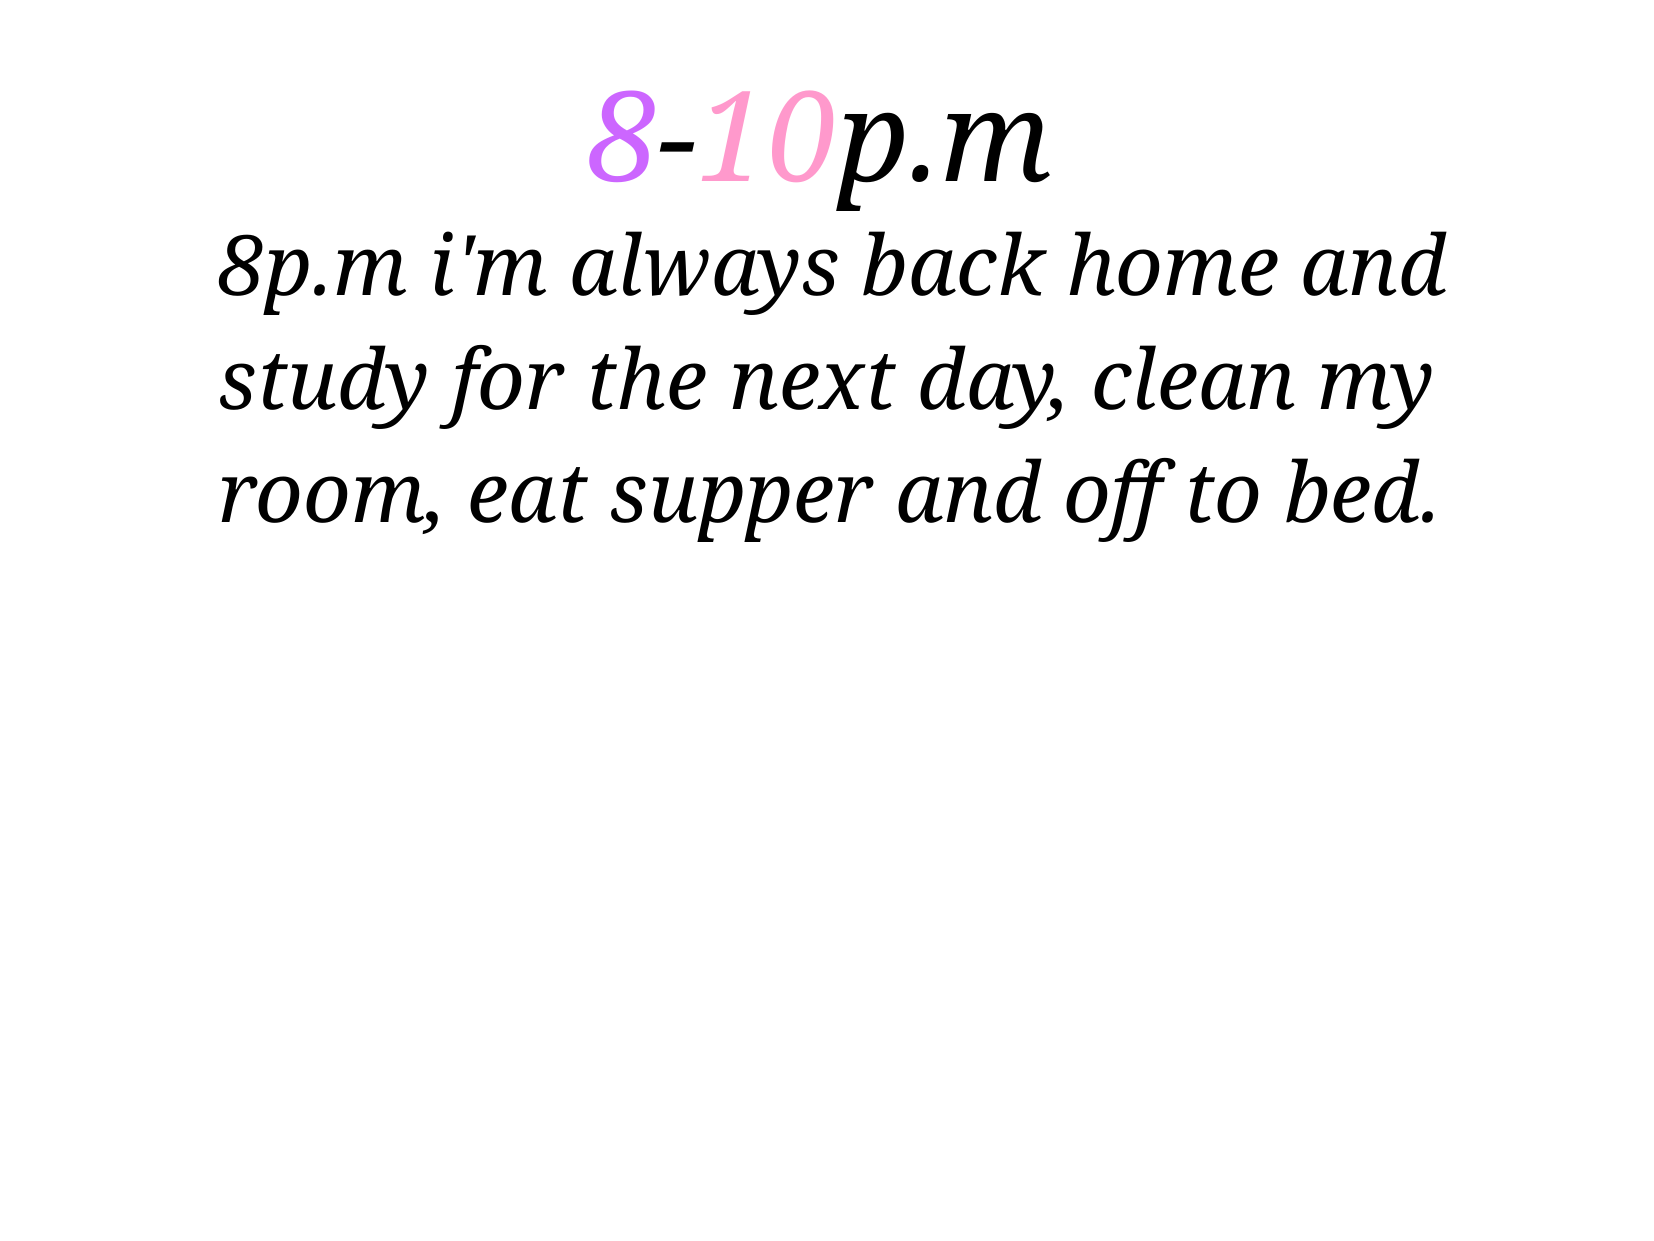

# 8-10p.m
8p.m i'm always back home and study for the next day, clean my room, eat supper and off to bed.